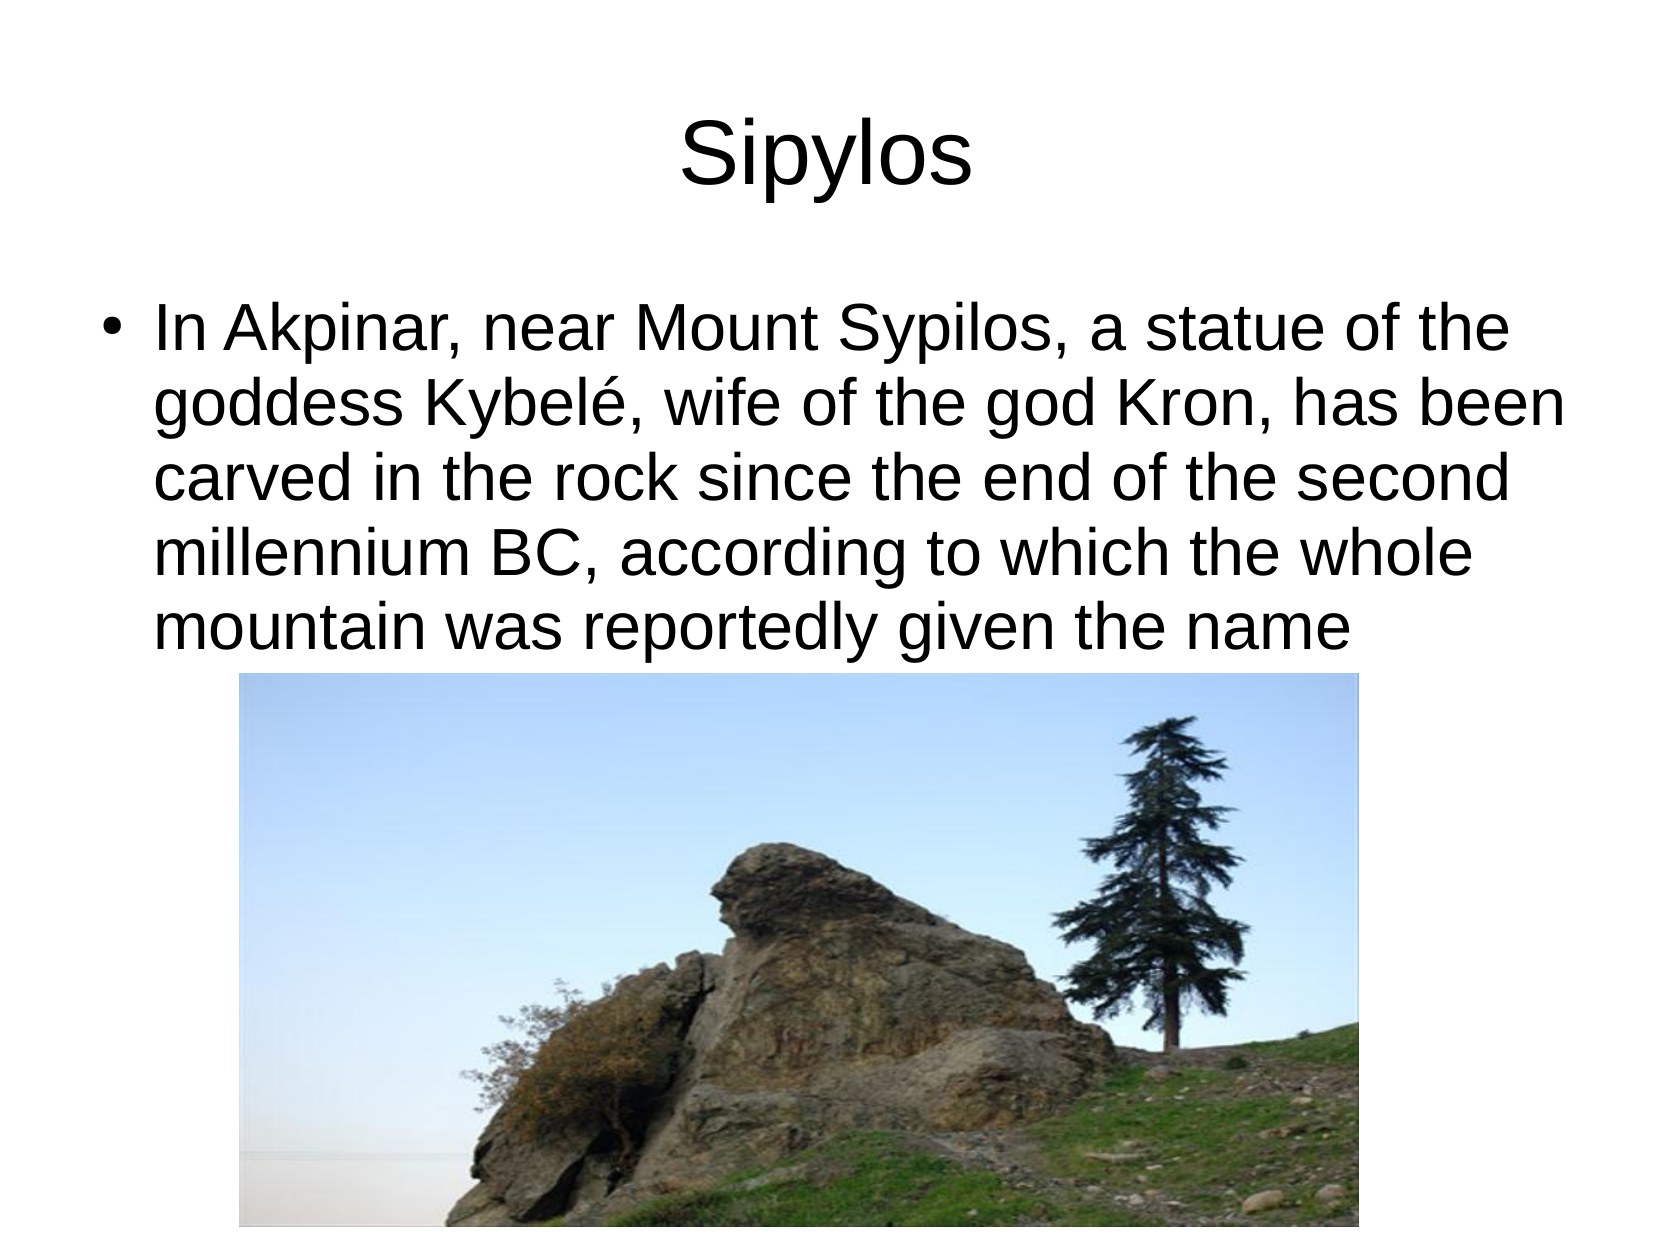

# Sipylos
In Akpinar, near Mount Sypilos, a statue of the goddess Kybelé, wife of the god Kron, has been carved in the rock since the end of the second millennium BC, according to which the whole mountain was reportedly given the name